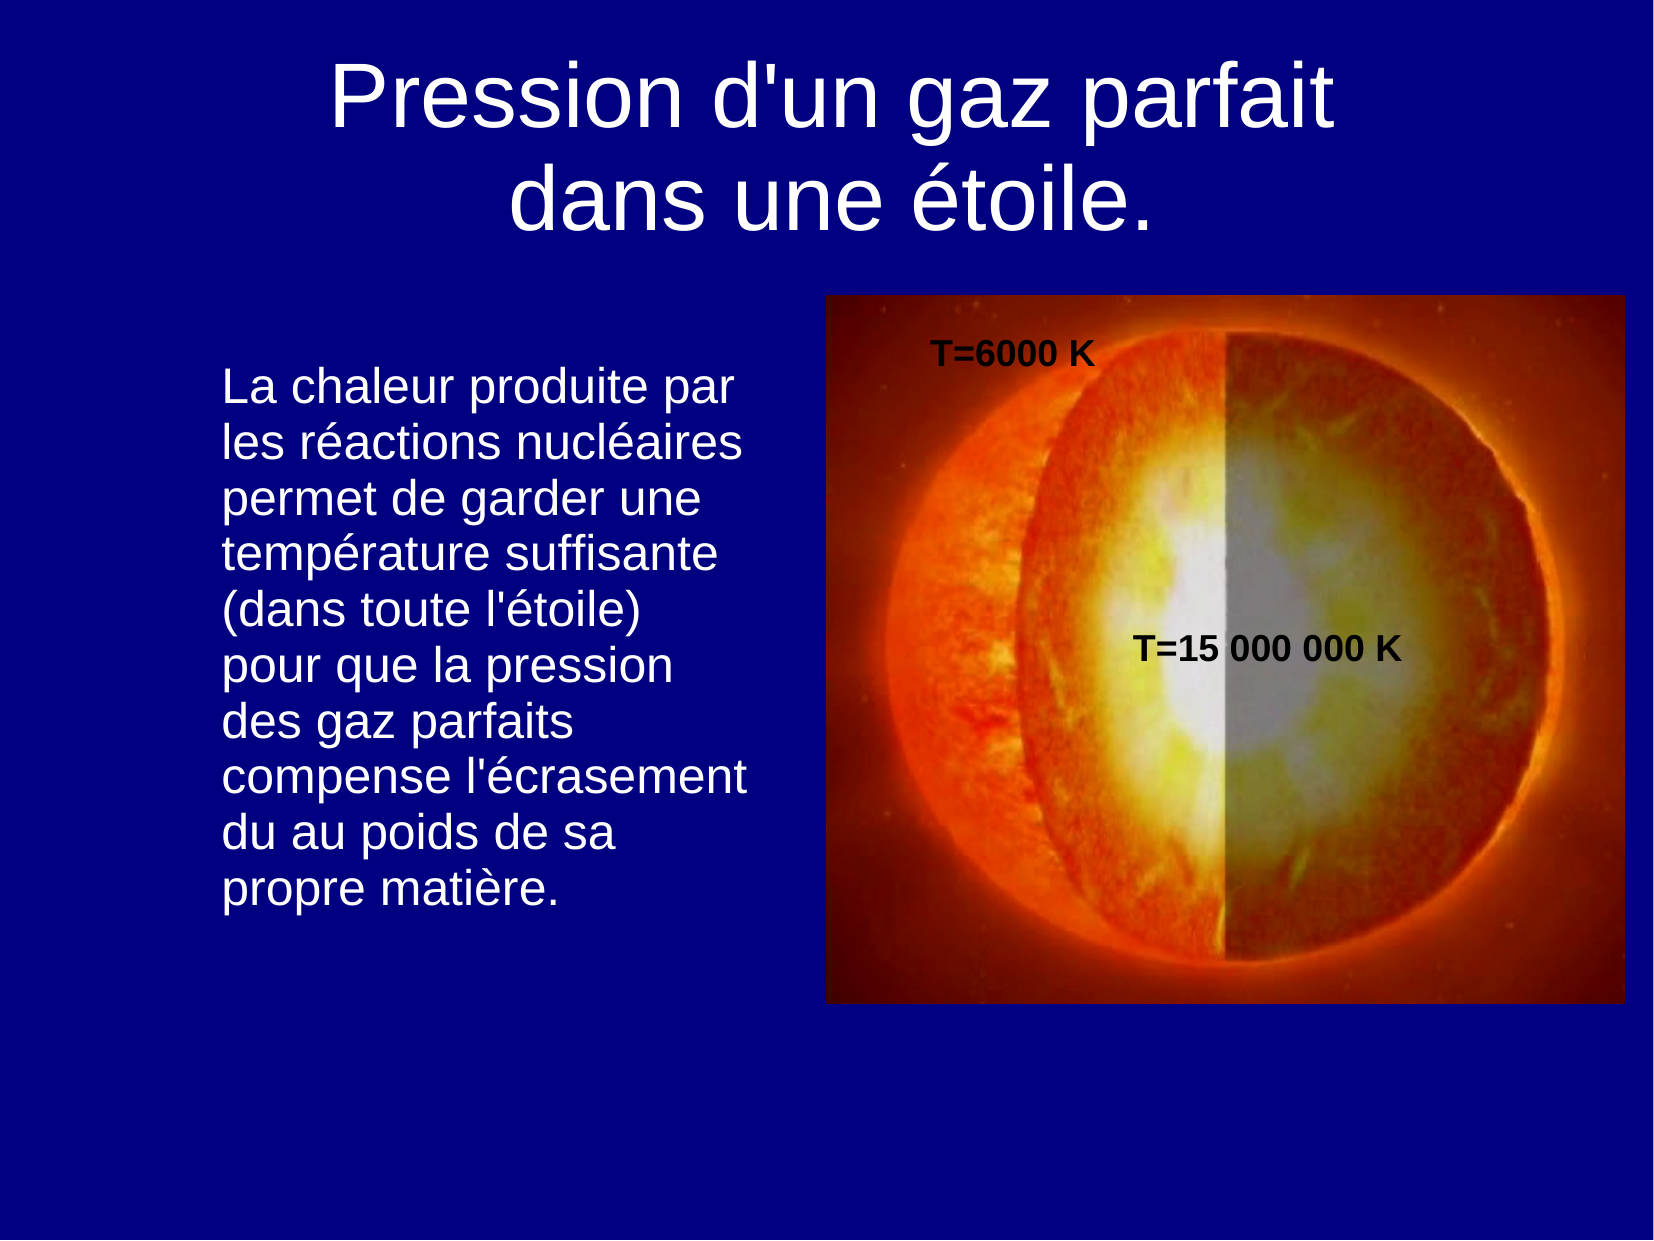

# Pression d'un gaz parfait dans une étoile.
La chaleur produite par les réactions nucléaires permet de garder une température suffisante (dans toute l'étoile) pour que la pression des gaz parfaits compense l'écrasement du au poids de sa propre matière.
T=6000 K
T=15 000 000 K